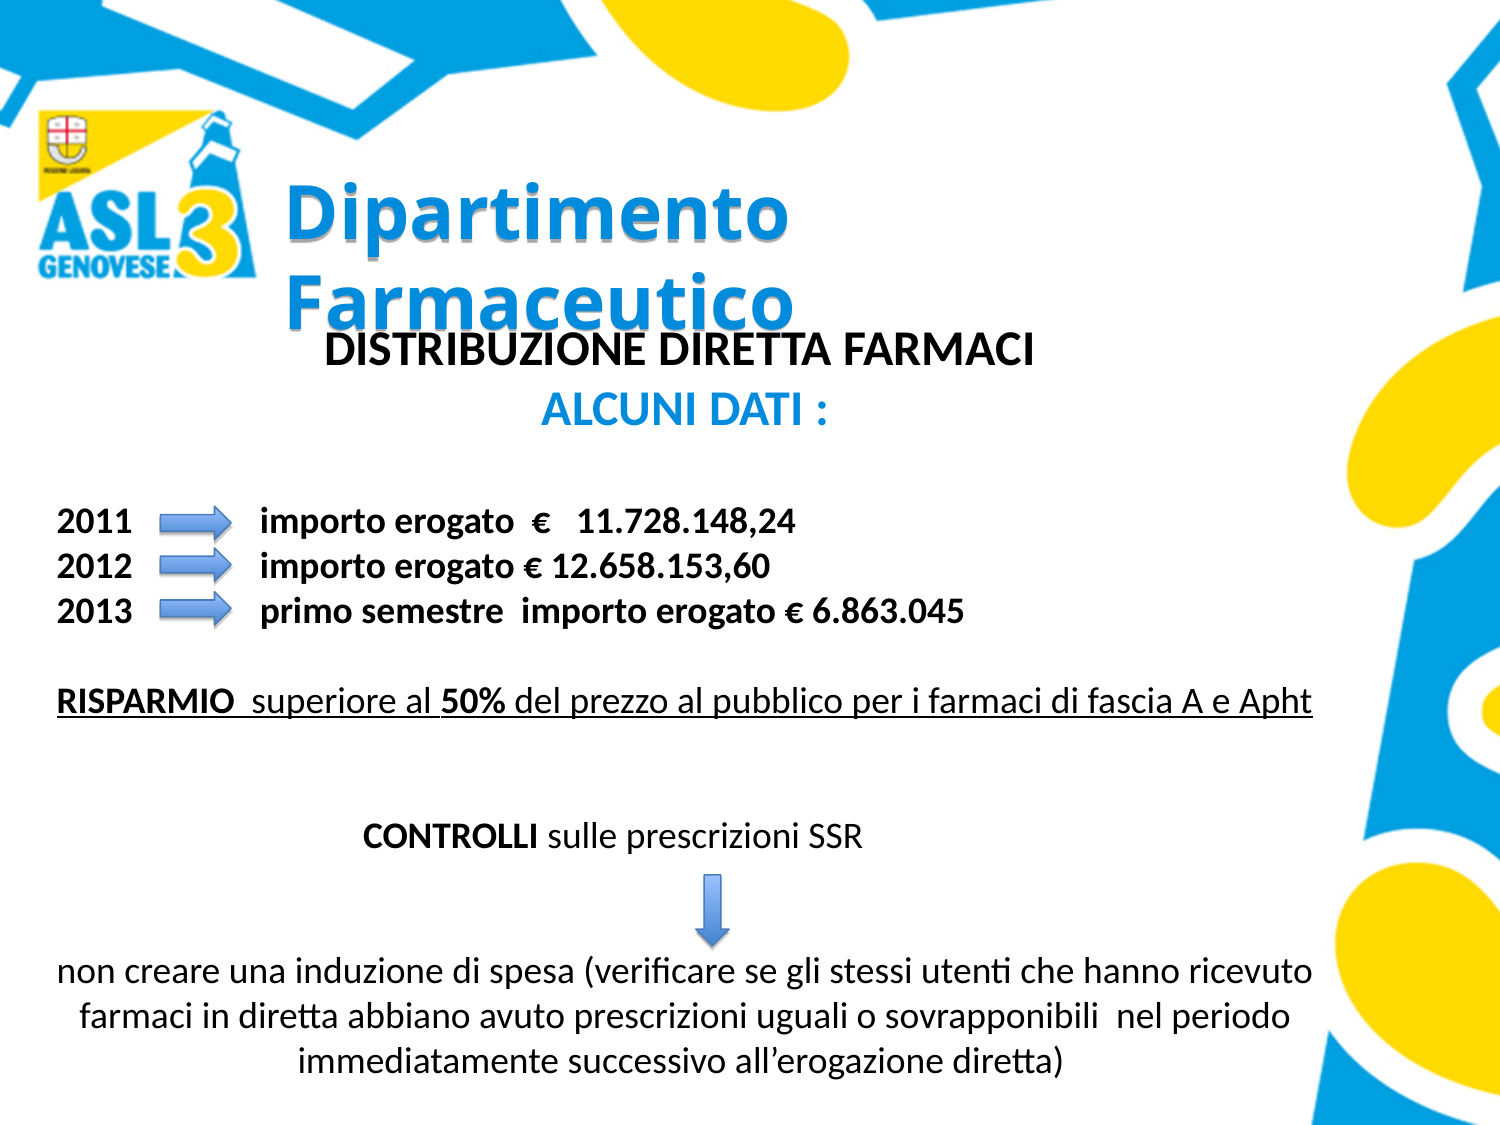

# Dipartimento Farmaceutico
DISTRIBUZIONE DIRETTA FARMACI
ALCUNI DATI :
2011 importo erogato € 11.728.148,24
2012 importo erogato € 12.658.153,60
2013 primo semestre importo erogato € 6.863.045
RISPARMIO superiore al 50% del prezzo al pubblico per i farmaci di fascia A e Apht
CONTROLLI sulle prescrizioni SSR
non creare una induzione di spesa (verificare se gli stessi utenti che hanno ricevuto farmaci in diretta abbiano avuto prescrizioni uguali o sovrapponibili nel periodo immediatamente successivo all’erogazione diretta)